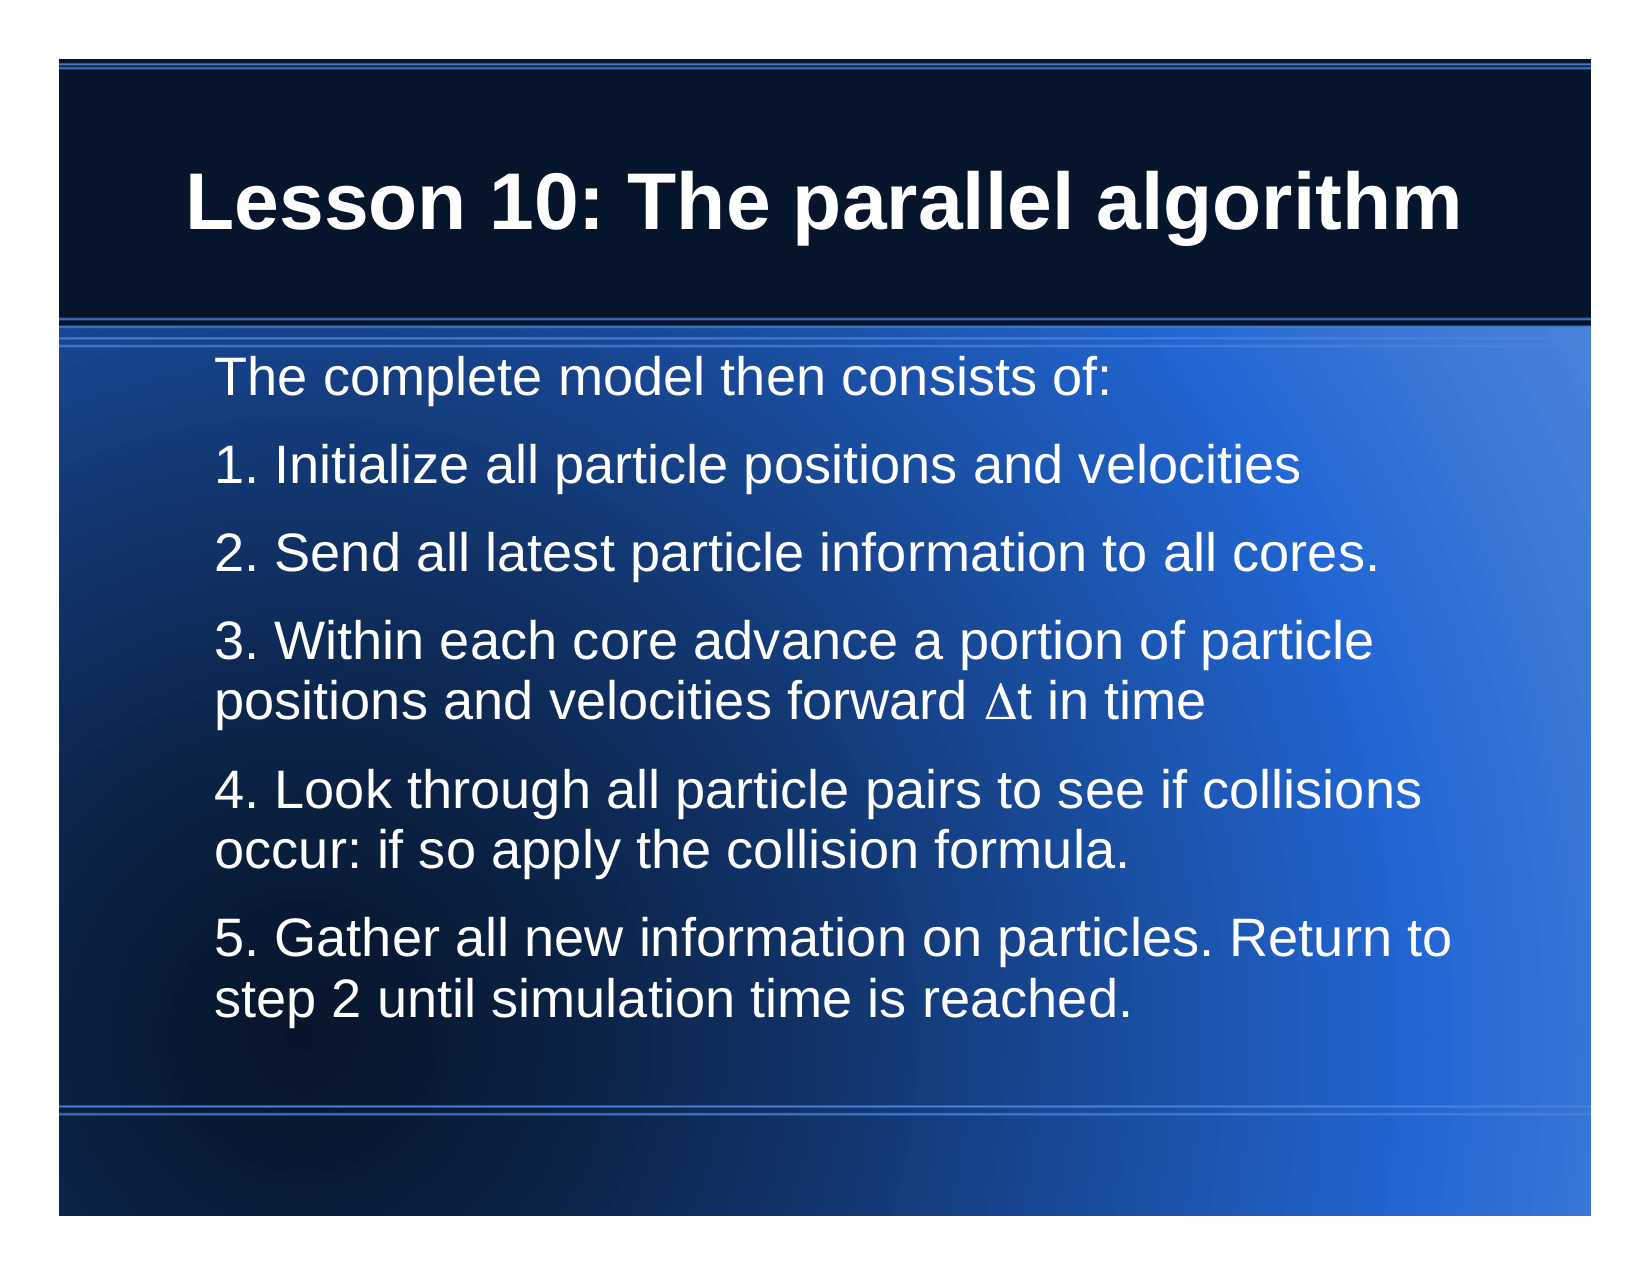

# Lesson 10: The parallel algorithm
The complete model then consists of:
1. Initialize all particle positions and velocities
2. Send all latest particle information to all cores.
3. Within each core advance a portion of particle positions and velocities forward Δt in time
4. Look through all particle pairs to see if collisions occur: if so apply the collision formula.
5. Gather all new information on particles. Return to step 2 until simulation time is reached.